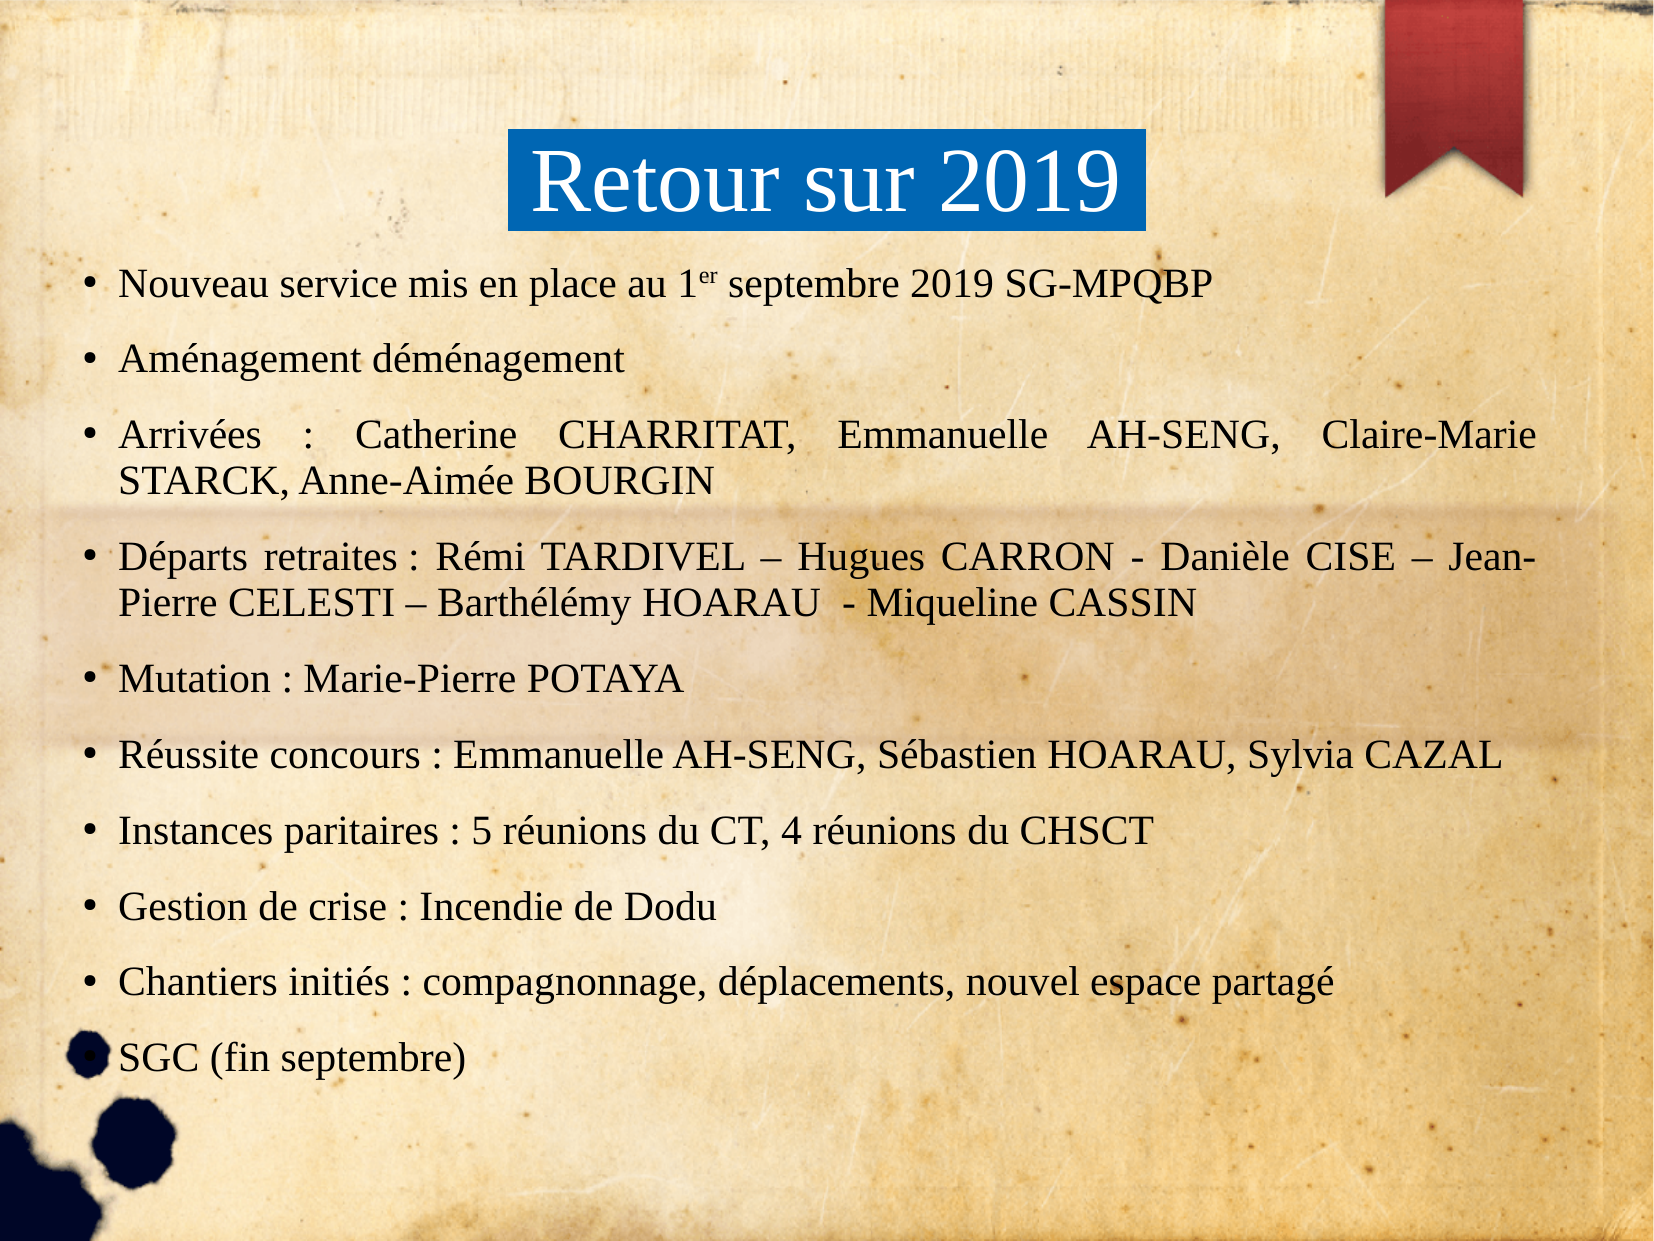

# Retour sur 2019
Nouveau service mis en place au 1er septembre 2019 SG-MPQBP
Aménagement déménagement
Arrivées : Catherine CHARRITAT, Emmanuelle AH-SENG, Claire-Marie STARCK, Anne-Aimée BOURGIN
Départs retraites : Rémi TARDIVEL – Hugues CARRON - Danièle CISE – Jean-Pierre CELESTI – Barthélémy HOARAU - Miqueline CASSIN
Mutation : Marie-Pierre POTAYA
Réussite concours : Emmanuelle AH-SENG, Sébastien HOARAU, Sylvia CAZAL
Instances paritaires : 5 réunions du CT, 4 réunions du CHSCT
Gestion de crise : Incendie de Dodu
Chantiers initiés : compagnonnage, déplacements, nouvel espace partagé
SGC (fin septembre)